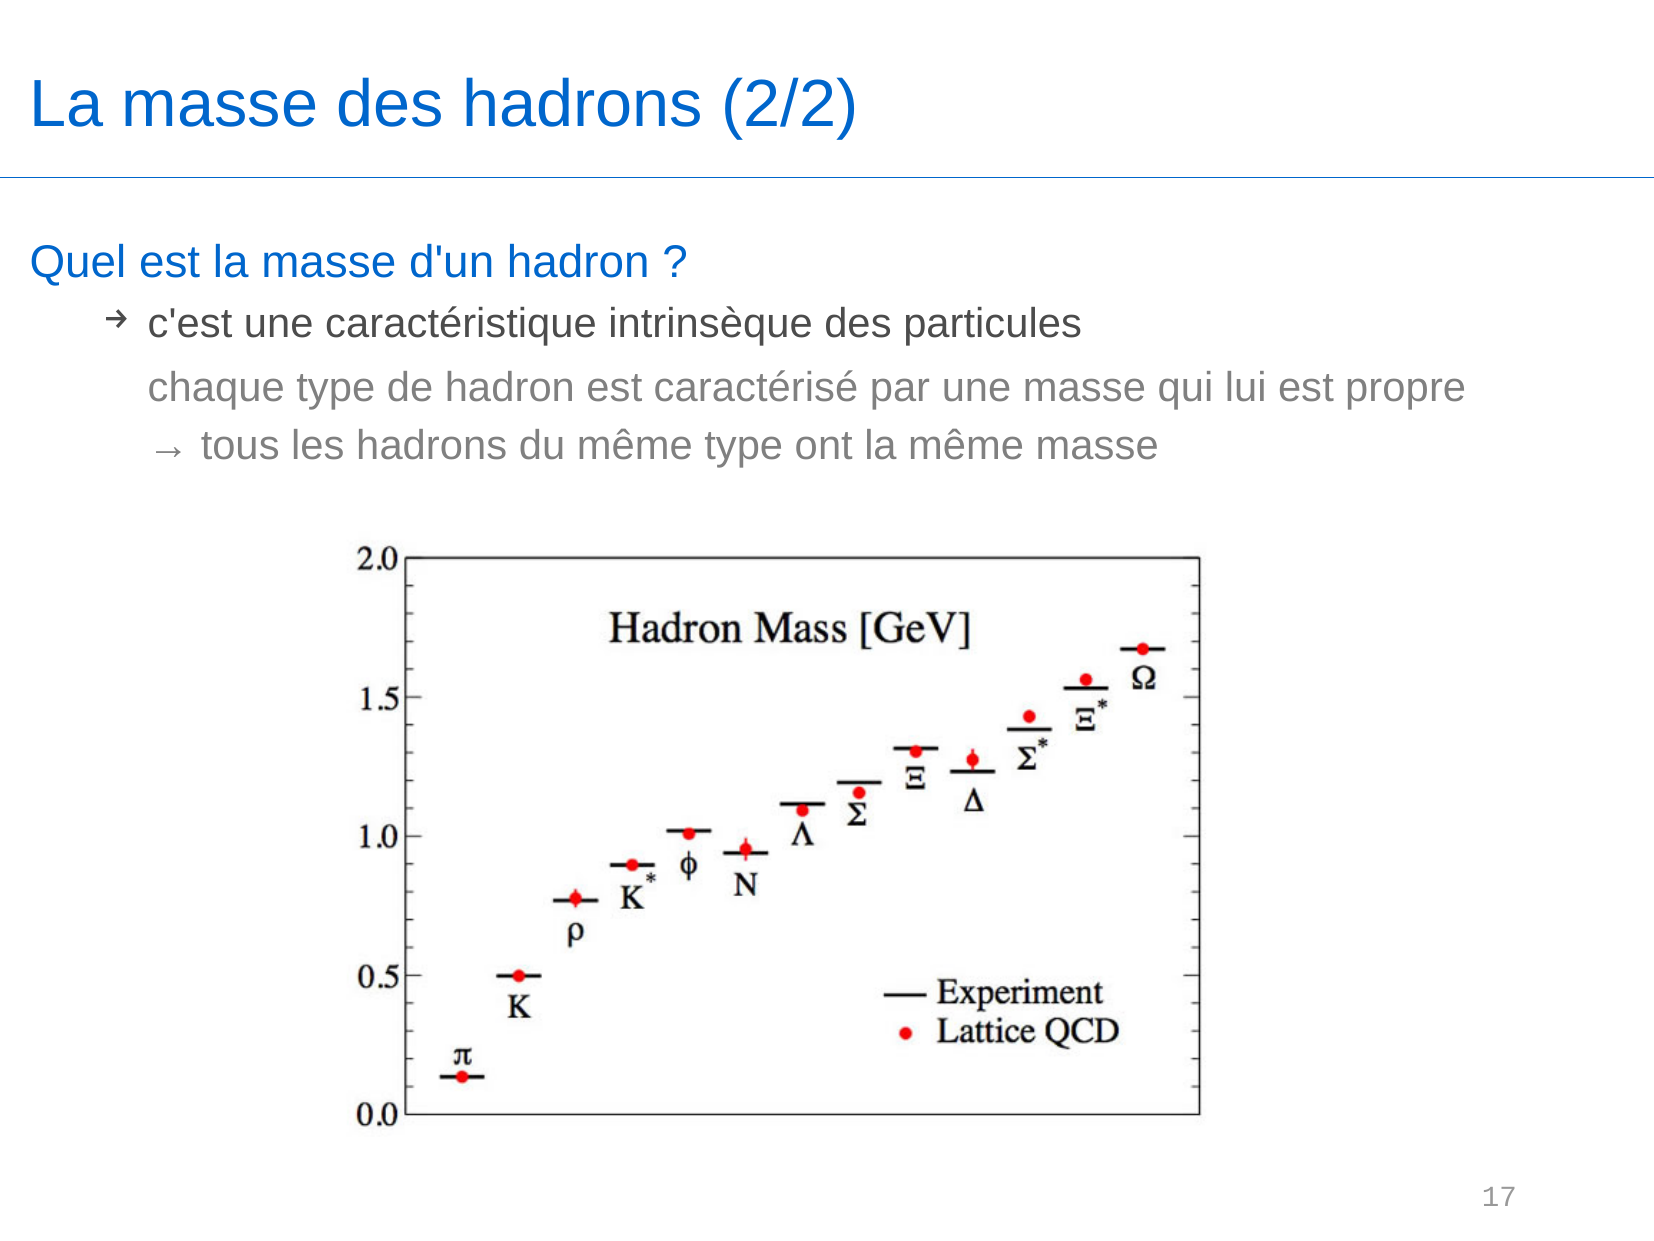

# La masse des hadrons (2/2)
Quel est la masse d'un hadron ?
c'est une caractéristique intrinsèque des particules
chaque type de hadron est caractérisé par une masse qui lui est propre
→ tous les hadrons du même type ont la même masse
17